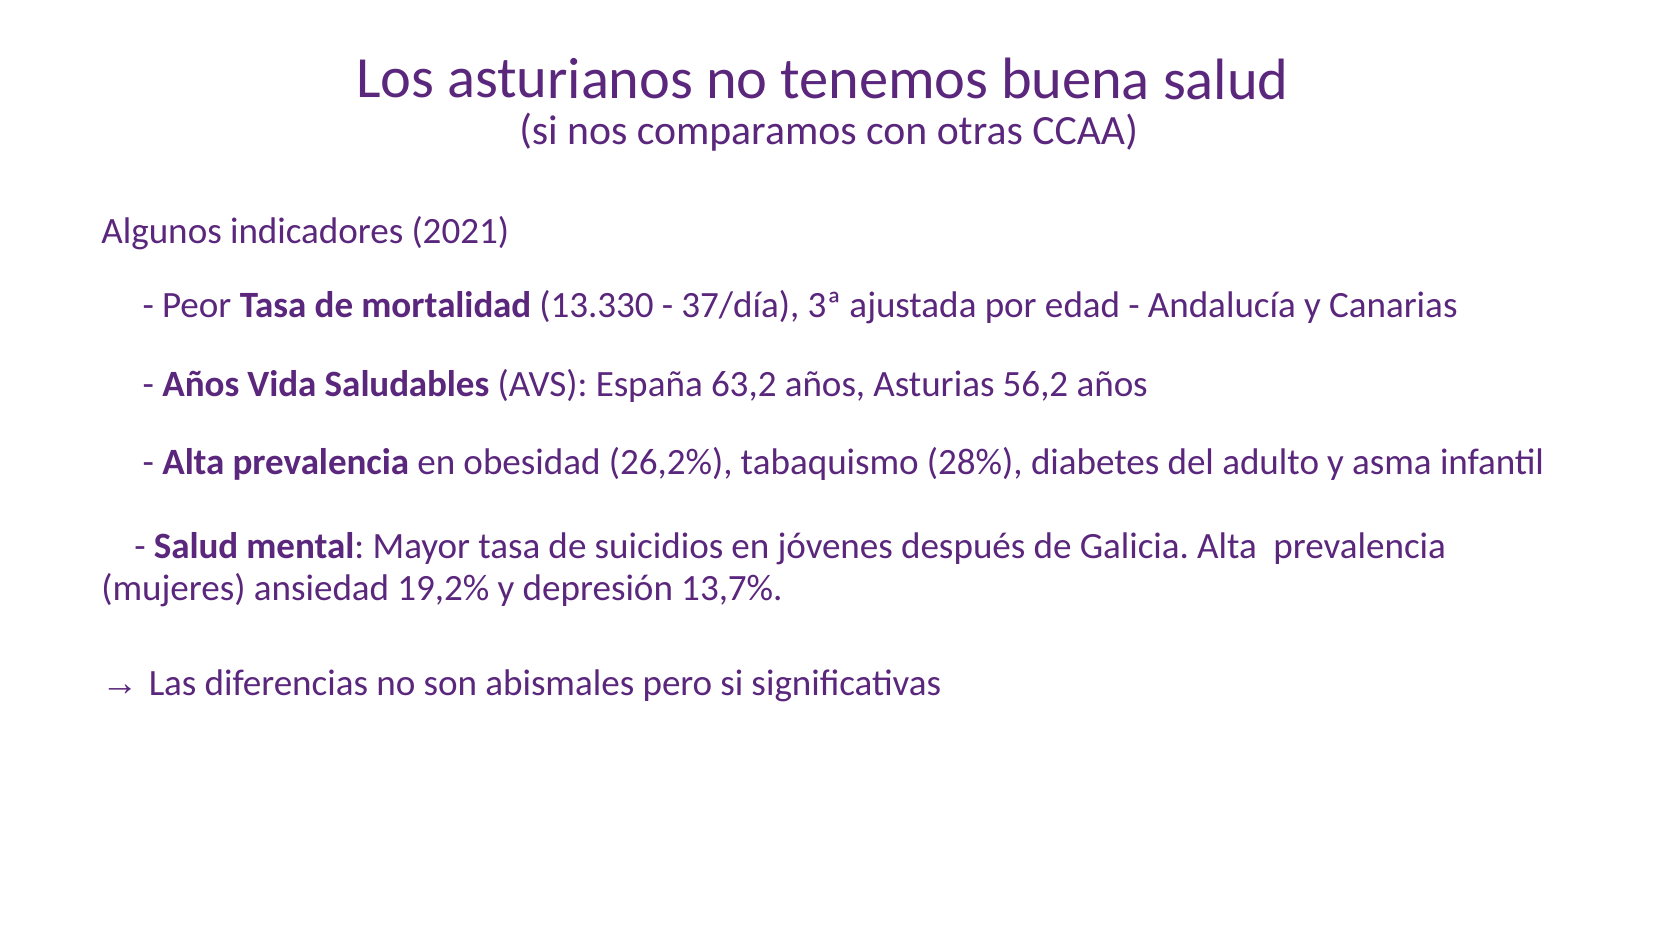

# Los asturianos no tenemos buena salud (si nos comparamos con otras CCAA)
Algunos indicadores (2021)
 - Peor Tasa de mortalidad (13.330 - 37/día), 3ª ajustada por edad - Andalucía y Canarias
 - Años Vida Saludables (AVS): España 63,2 años, Asturias 56,2 años
 - Alta prevalencia en obesidad (26,2%), tabaquismo (28%), diabetes del adulto y asma infantil
 - Salud mental: Mayor tasa de suicidios en jóvenes después de Galicia. Alta prevalencia (mujeres) ansiedad 19,2% y depresión 13,7%.
→ Las diferencias no son abismales pero si significativas